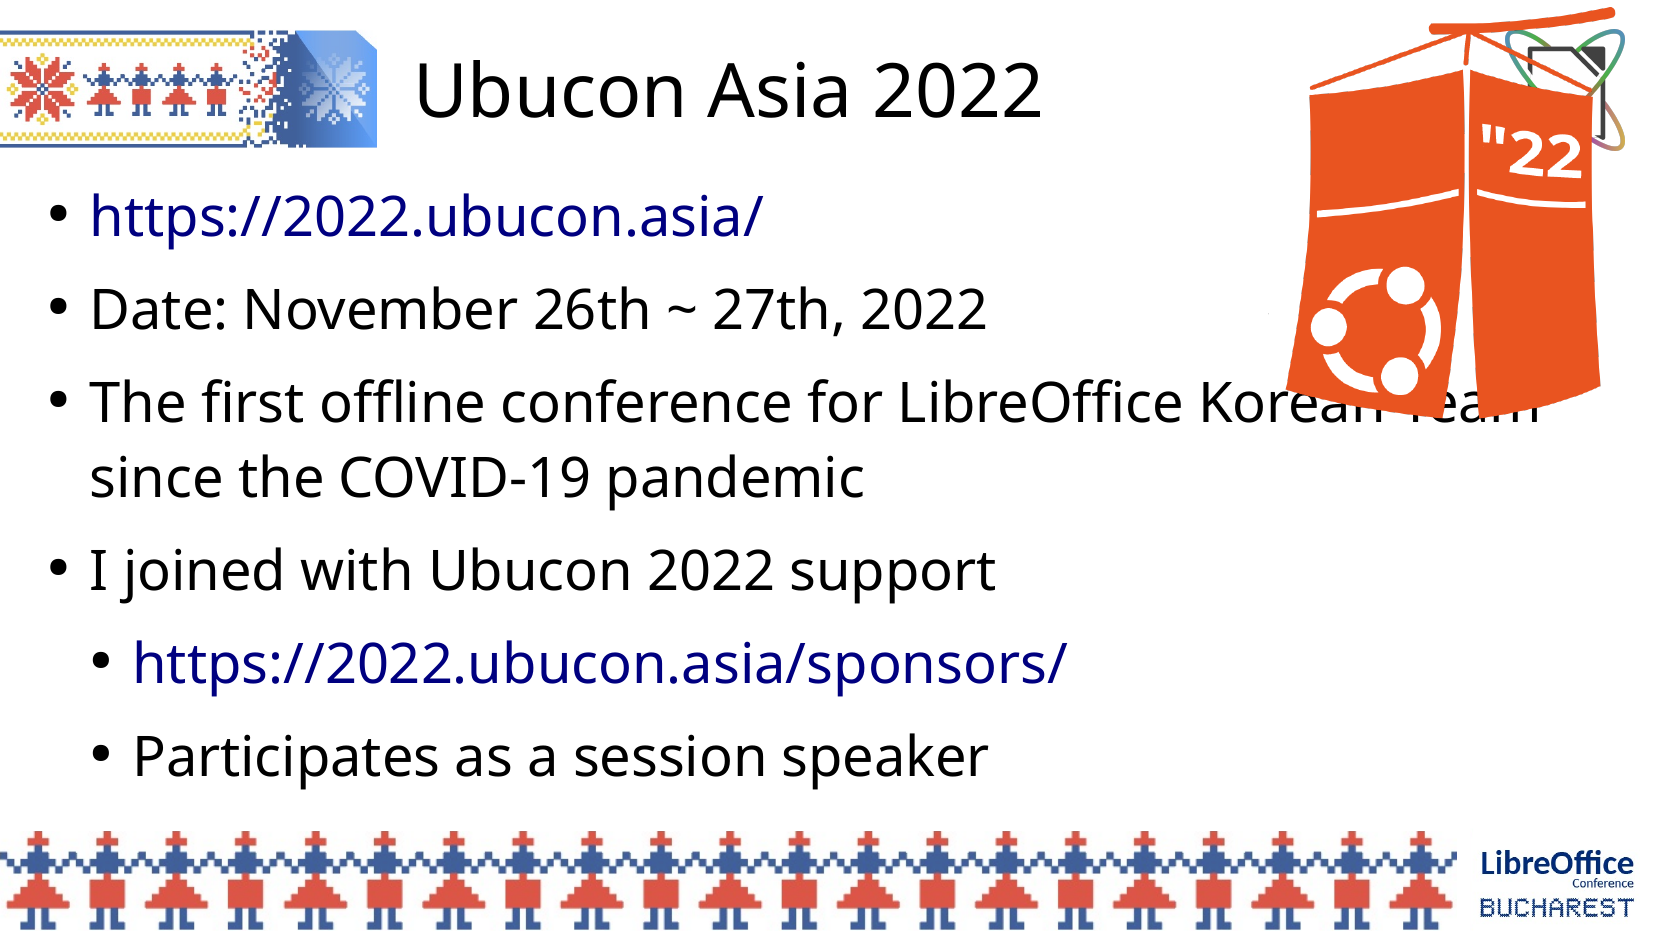

# Ubucon Asia 2022
https://2022.ubucon.asia/
Date: November 26th ~ 27th, 2022
The first offline conference for LibreOffice Korean Team since the COVID-19 pandemic
I joined with Ubucon 2022 support
https://2022.ubucon.asia/sponsors/
Participates as a session speaker